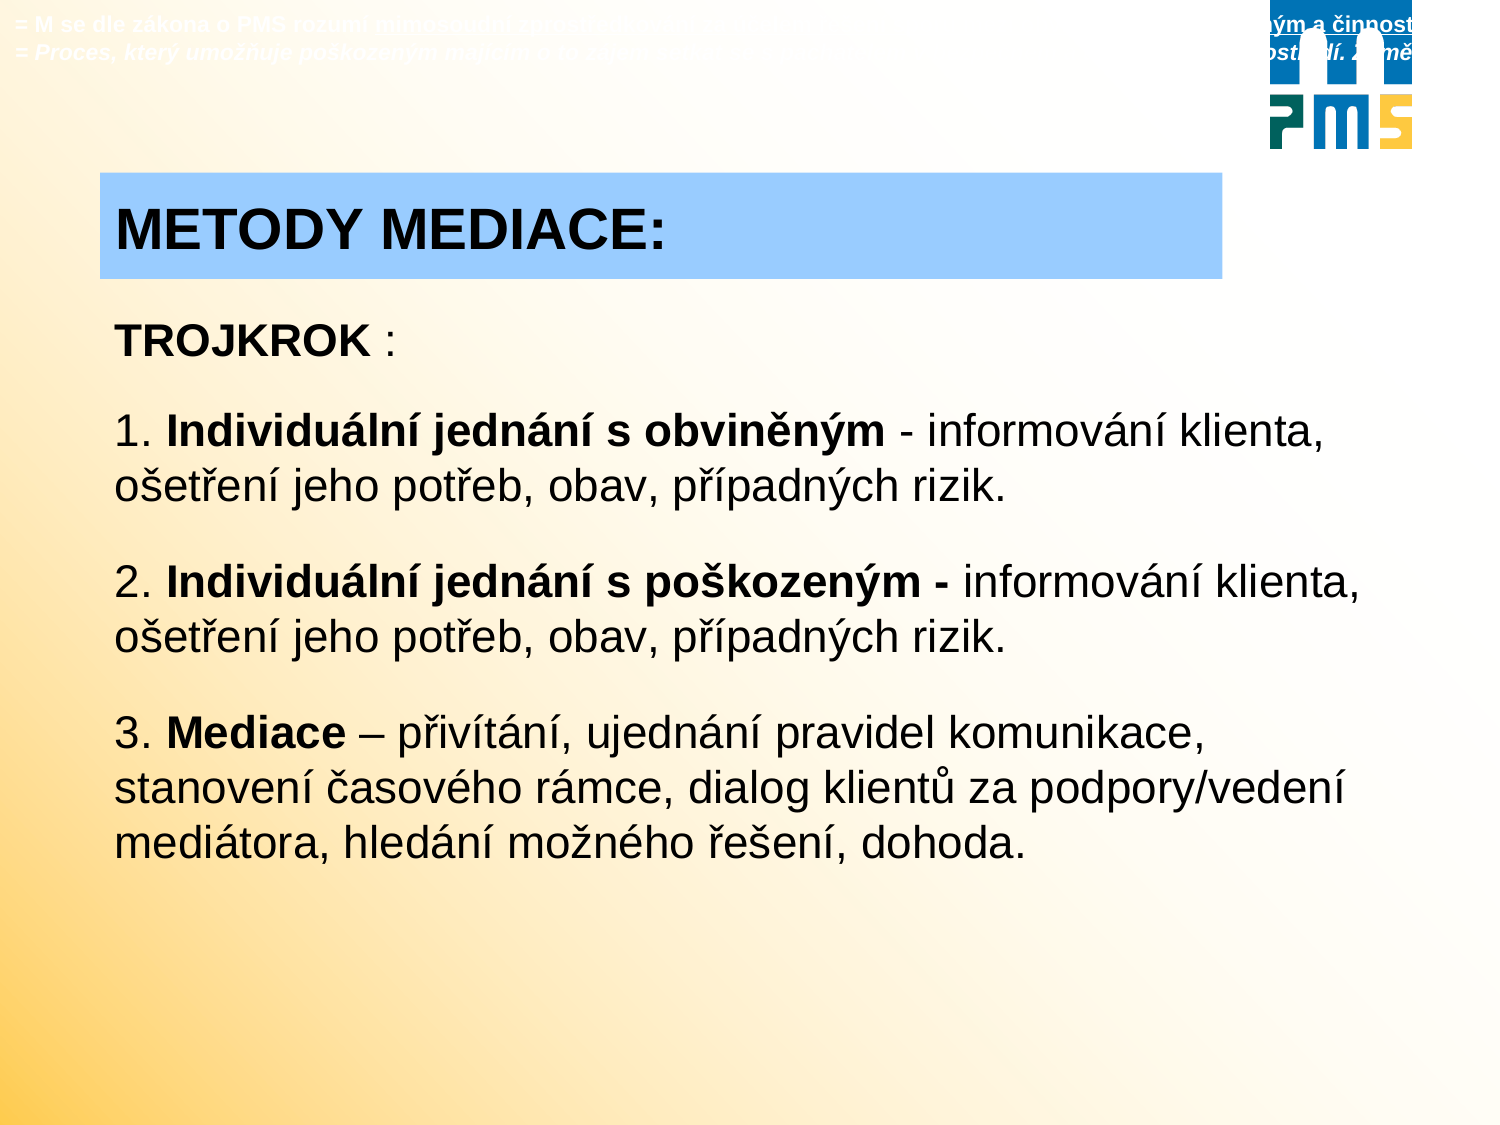

= M se dle zákona o PMS rozumí mimosoudní zprostředkování za účelem řešení sporu mezi obviněným a poškozeným a činnost směřující k urovnání konfliktního stavu vykonávaná v souvislosti s trestním řízením. Mediaci lze provádět jen s výslovným souhlasem obviněného a poškozeného.
= Proces, který umožňuje poškozeným majícím o to zájem setkat se s pachatelem v bezpečném a uspořádaném prostředí. Záměrem je vést pachatele k  odpovědnosti a zároveň poskytnout podporu a pomoc pošk. Pošk.- sdělit, jak jej TČ ovlivnil, dostat odpovědi na své otázky a účastnit se plánu NŠ.
METODY MEDIACE:
TROJKROK :
1. Individuální jednání s obviněným - informování klienta, ošetření jeho potřeb, obav, případných rizik.
2. Individuální jednání s poškozeným - informování klienta, ošetření jeho potřeb, obav, případných rizik.
3. Mediace – přivítání, ujednání pravidel komunikace, stanovení časového rámce, dialog klientů za podpory/vedení mediátora, hledání možného řešení, dohoda.